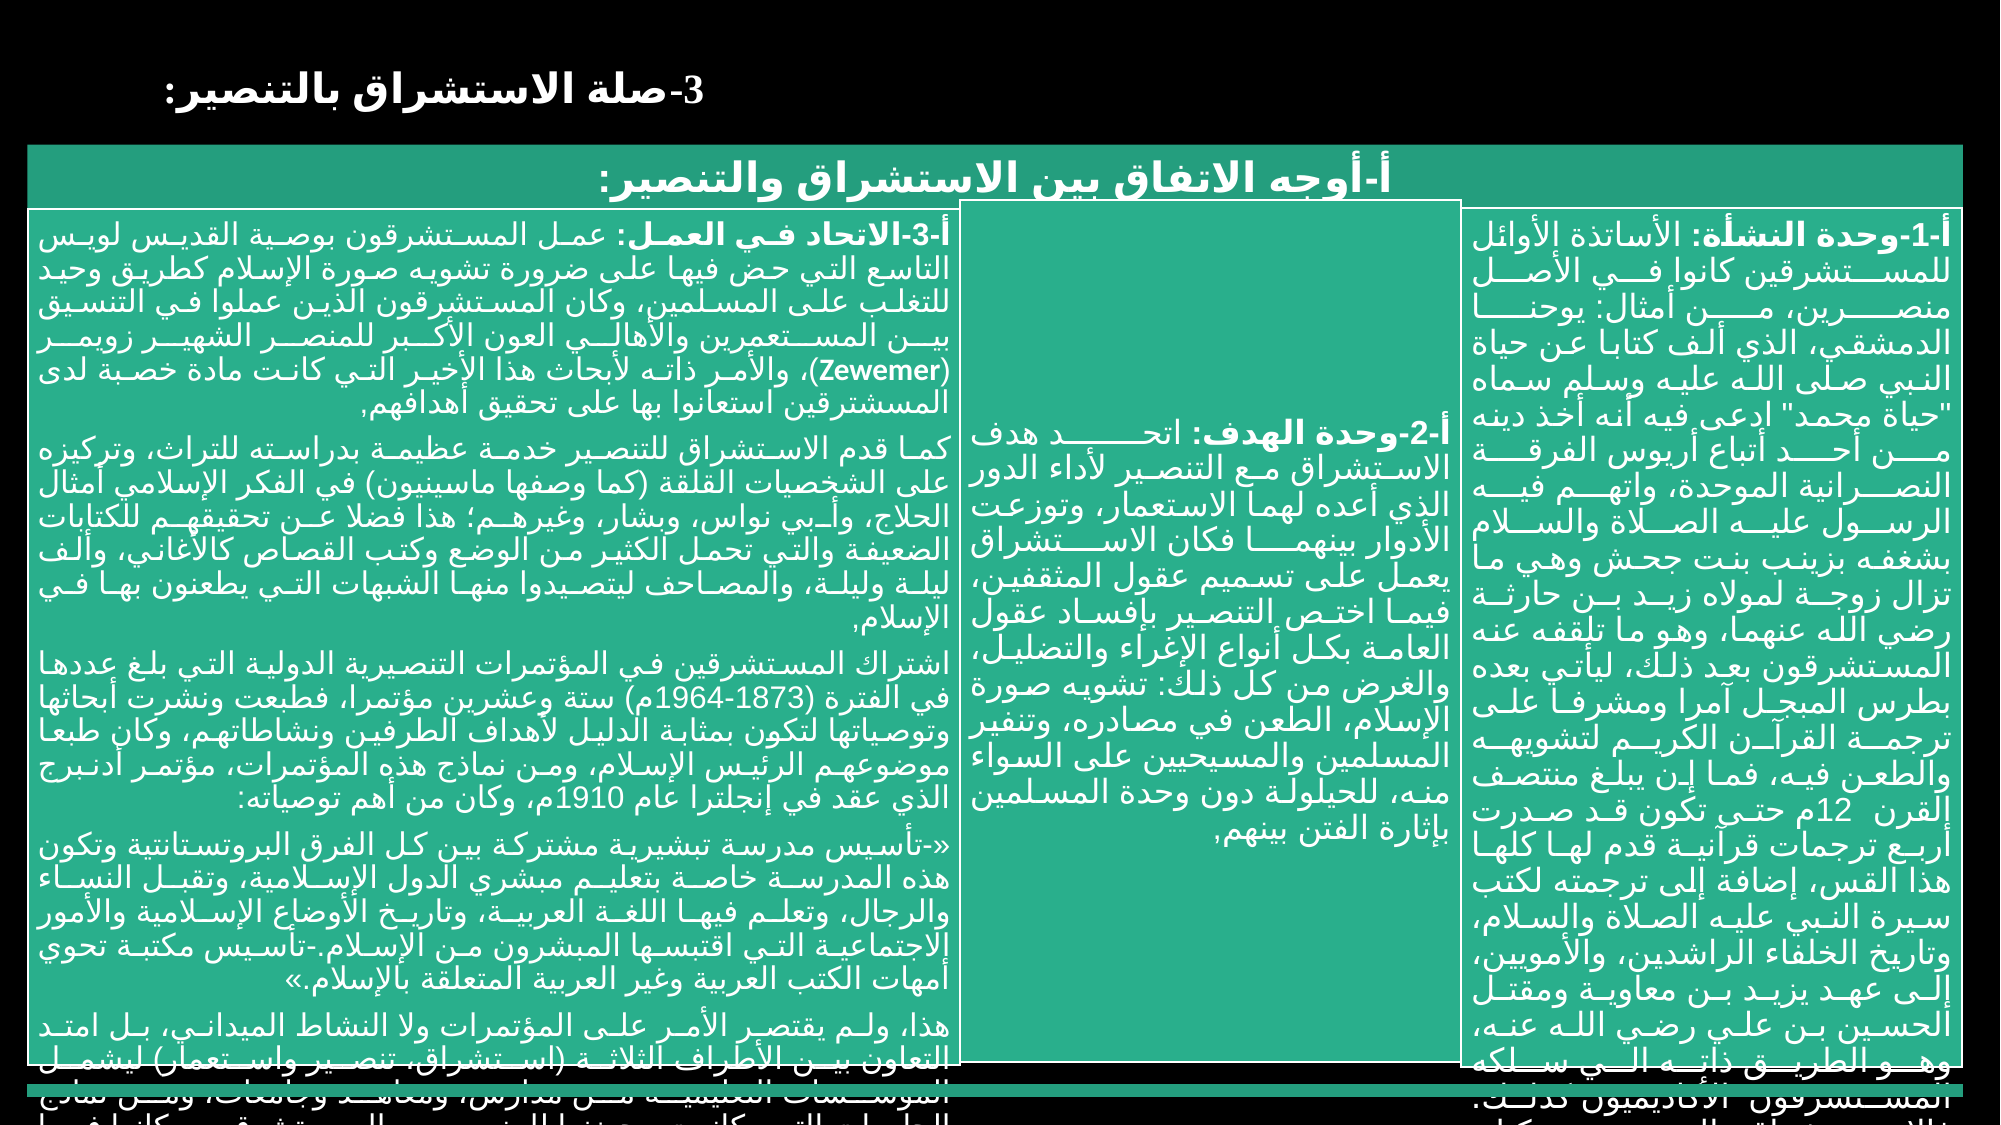

# 3-صلة الاستشراق بالتنصير:
أ-أوجه الاتفاق بين الاستشراق والتنصير:
أ-2-وحدة الهدف: اتحد هدف الاستشراق مع التنصير لأداء الدور الذي أعده لهما الاستعمار، وتوزعت الأدوار بينهما فكان الاستشراق يعمل على تسميم عقول المثقفين، فيما اختص التنصير بإفساد عقول العامة بكل أنواع الإغراء والتضليل، والغرض من كل ذلك: تشويه صورة الإسلام، الطعن في مصادره، وتنفير المسلمين والمسيحيين على السواء منه، للحيلولة دون وحدة المسلمين بإثارة الفتن بينهم,
أ-1-وحدة النشأة: الأساتذة الأوائل للمستشرقين كانوا في الأصل منصرين، من أمثال: يوحنا الدمشقي، الذي ألف كتابا عن حياة النبي صلى الله عليه وسلم سماه "حياة محمد" ادعى فيه أنه أخذ دينه من أحد أتباع أريوس الفرقة النصرانية الموحدة، واتهم فيه الرسول عليه الصلاة والسلام بشغفه بزينب بنت جحش وهي ما تزال زوجة لمولاه زيد بن حارثة رضي الله عنهما، وهو ما تلقفه عنه المستشرقون بعد ذلك، ليأتي بعده بطرس المبجل آمرا ومشرفا على ترجمة القرآن الكريم لتشويهه والطعن فيه، فما إن يبلغ منتصف القرن 12م حتى تكون قد صدرت أربع ترجمات قرآنية قدم لها كلها هذا القس، إضافة إلى ترجمته لكتب سيرة النبي عليه الصلاة والسلام، وتاريخ الخلفاء الراشدين، والأمويين، إلى عهد يزيد بن معاوية ومقتل الحسين بن علي رضي الله عنه، وهو الطريق ذاته الي سلكه المستشرقون الأكاديميون كذلك؛ فالاستشراق والتنصير حركتان خرجتا إلى حيز الوجود بعد فشل الحروب الصليبية التي دانت قرنين من الزمن، لتكونان بديلا ناعما للمواجهة الدينية والحضارية بين الشرق والغرب.
أ-3-الاتحاد في العمل: عمل المستشرقون بوصية القديس لويس التاسع التي حض فيها على ضرورة تشويه صورة الإسلام كطريق وحيد للتغلب على المسلمين، وكان المستشرقون الذين عملوا في التنسيق بين المستعمرين والأهالي العون الأكبر للمنصر الشهير زويمر (Zewemer)، والأمر ذاته لأبحاث هذا الأخير التي كانت مادة خصبة لدى المسشترقين استعانوا بها على تحقيق أهدافهم,
كما قدم الاستشراق للتنصير خدمة عظيمة بدراسته للتراث، وتركيزه على الشخصيات القلقة (كما وصفها ماسينيون) في الفكر الإسلامي أمثال الحلاج، وأبي نواس، وبشار، وغيرهم؛ هذا فضلا عن تحقيقهم للكتابات الضعيفة والتي تحمل الكثير من الوضع وكتب القصاص كالأغاني، وألف ليلة وليلة، والمصاحف ليتصيدوا منها الشبهات التي يطعنون بها في الإسلام,
اشتراك المستشرقين في المؤتمرات التنصيرية الدولية التي بلغ عددها في الفترة (1873-1964م) ستة وعشرين مؤتمرا، فطبعت ونشرت أبحاثها وتوصياتها لتكون بمثابة الدليل لأهداف الطرفين ونشاطاتهم، وكان طبعا موضوعهم الرئيس الإسلام، ومن نماذج هذه المؤتمرات، مؤتمر أدنبرج الذي عقد في إنجلترا عام 1910م، وكان من أهم توصياته:
«-تأسيس مدرسة تبشيرية مشتركة بين كل الفرق البروتستانتية وتكون هذه المدرسة خاصة بتعليم مبشري الدول الإسلامية، وتقبل النساء والرجال، وتعلم فيها اللغة العربية، وتاريخ الأوضاع الإسلامية والأمور الاجتماعية التي اقتبسها المبشرون من الإسلام.-تأسيس مكتبة تحوي أمهات الكتب العربية وغير العربية المتعلقة بالإسلام.»
هذا، ولم يقتصر الأمر على المؤتمرات ولا النشاط الميداني، بل امتد التعاون بين الأطراف الثلاثة (استشراق، تنصير واستعمار) ليشمل المؤسسات التعليمية من مدارس، ومعاهد وجامعات، ومن نماذج الجامعات التي كانت محضنا للمنصرين والمستشرقين، وكانوا فيها أقطاب التدريس ووضع البرامج، نجد كلا من: الجامعة اليسوعية، والجامعة الأمريكية، وكلاهما في بيروت، والجامعة الأمريكية في كل من القاهرة واسطنبول، والكلية الفرنسية في لاهور، وكلية غوردن في الخرطوم,